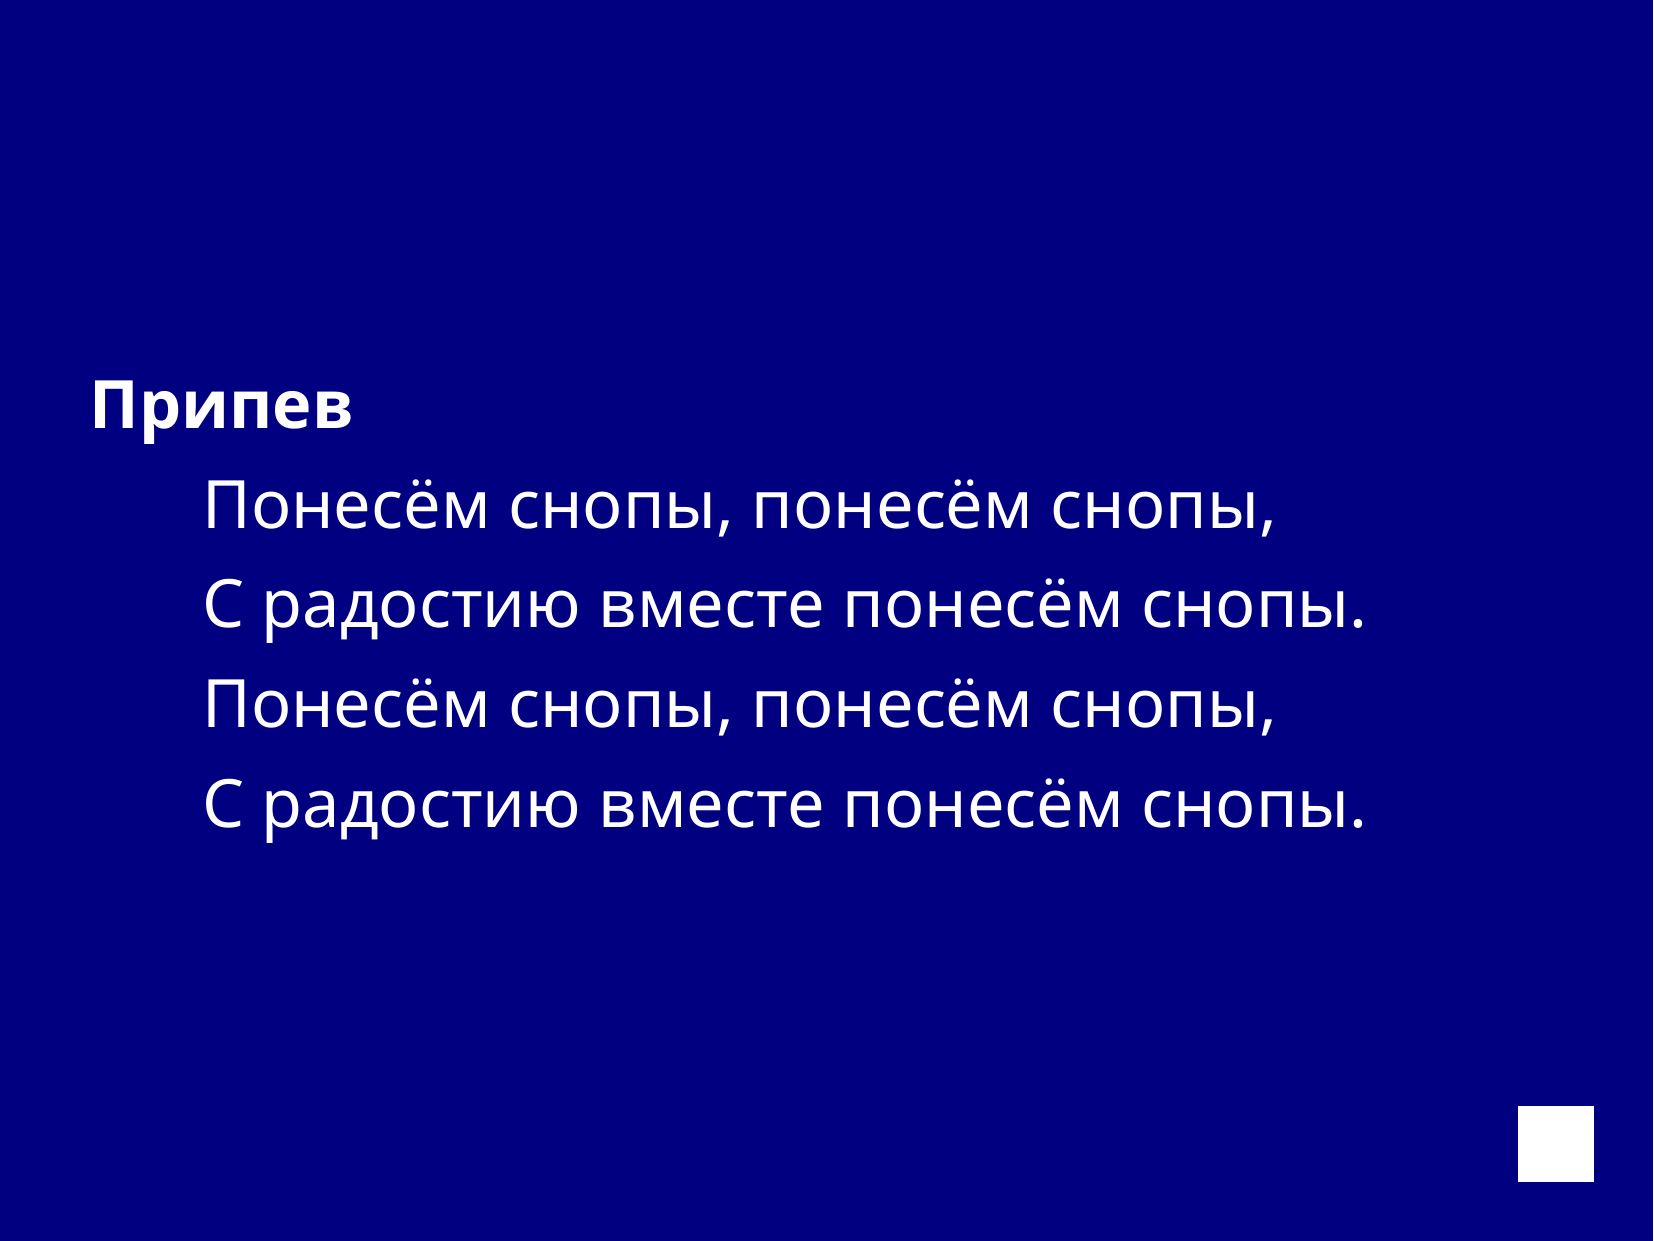

Припев
	Понесём снопы, понесём снопы,
	С радостию вместе понесём снопы.
	Понесём снопы, понесём снопы,
	С радостию вместе понесём снопы.